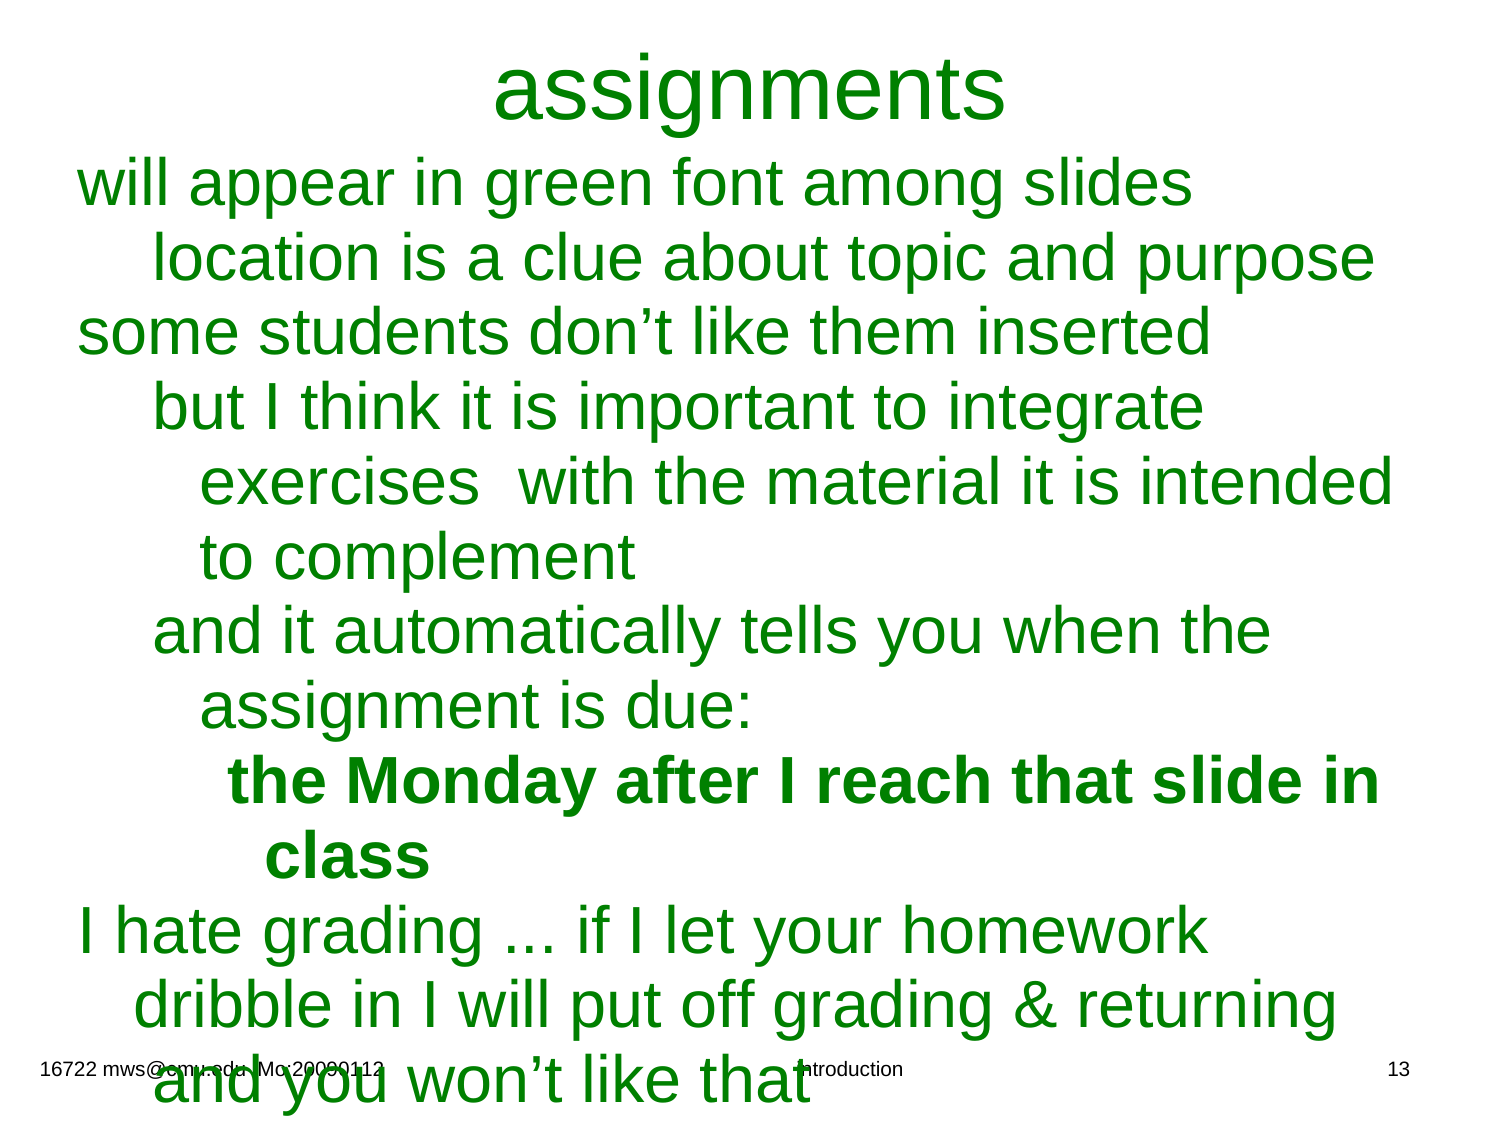

# assignments
will appear in green font among slides
location is a clue about topic and purpose
some students don’t like them inserted
but I think it is important to integrate exercises with the material it is intended to complement
and it automatically tells you when the assignment is due:
the Monday after I reach that slide in class
I hate grading ... if I let your homework dribble in I will put off grading & returning
and you won’t like that
so get it in on time ...
16722 mws@cmu.edu Mo:20090112
introduction
13